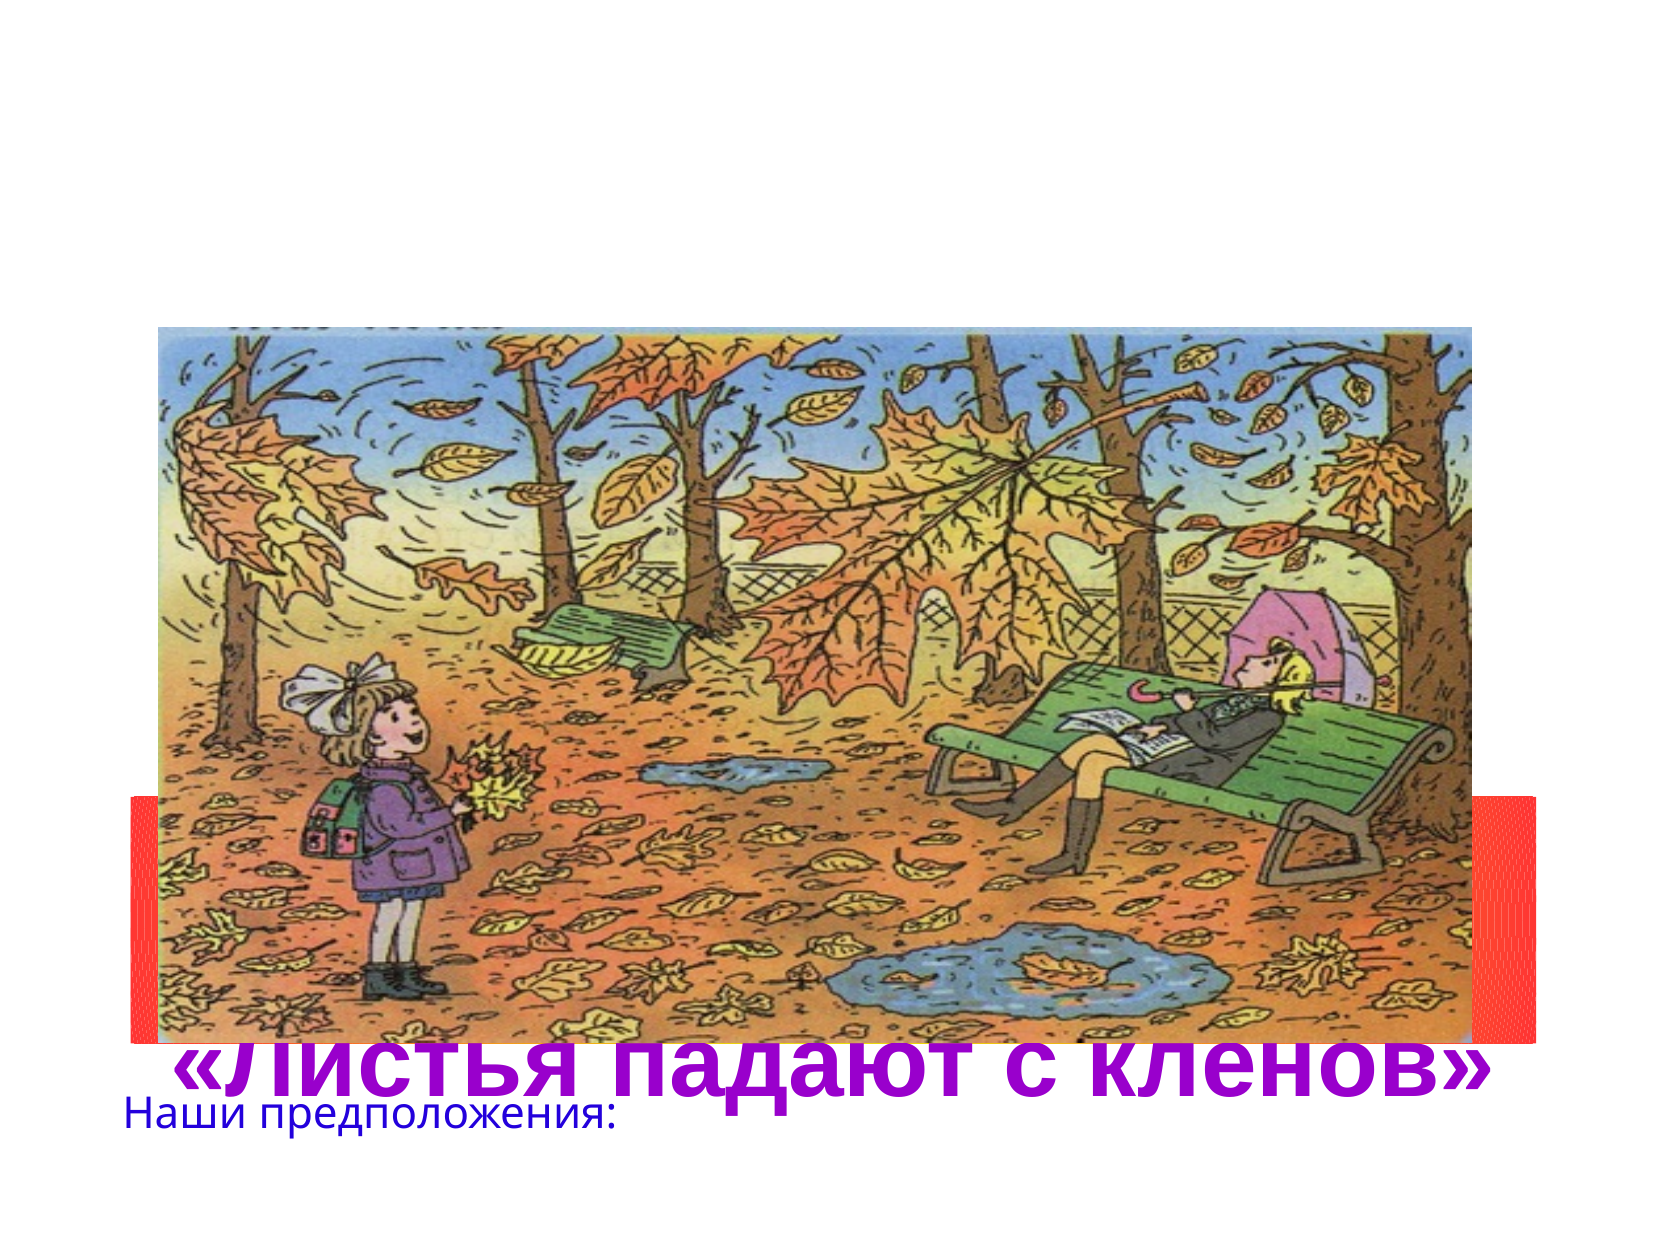

# Волшебница осень Василий Песков «Листья падают с клёнов»
 Наши предположения: